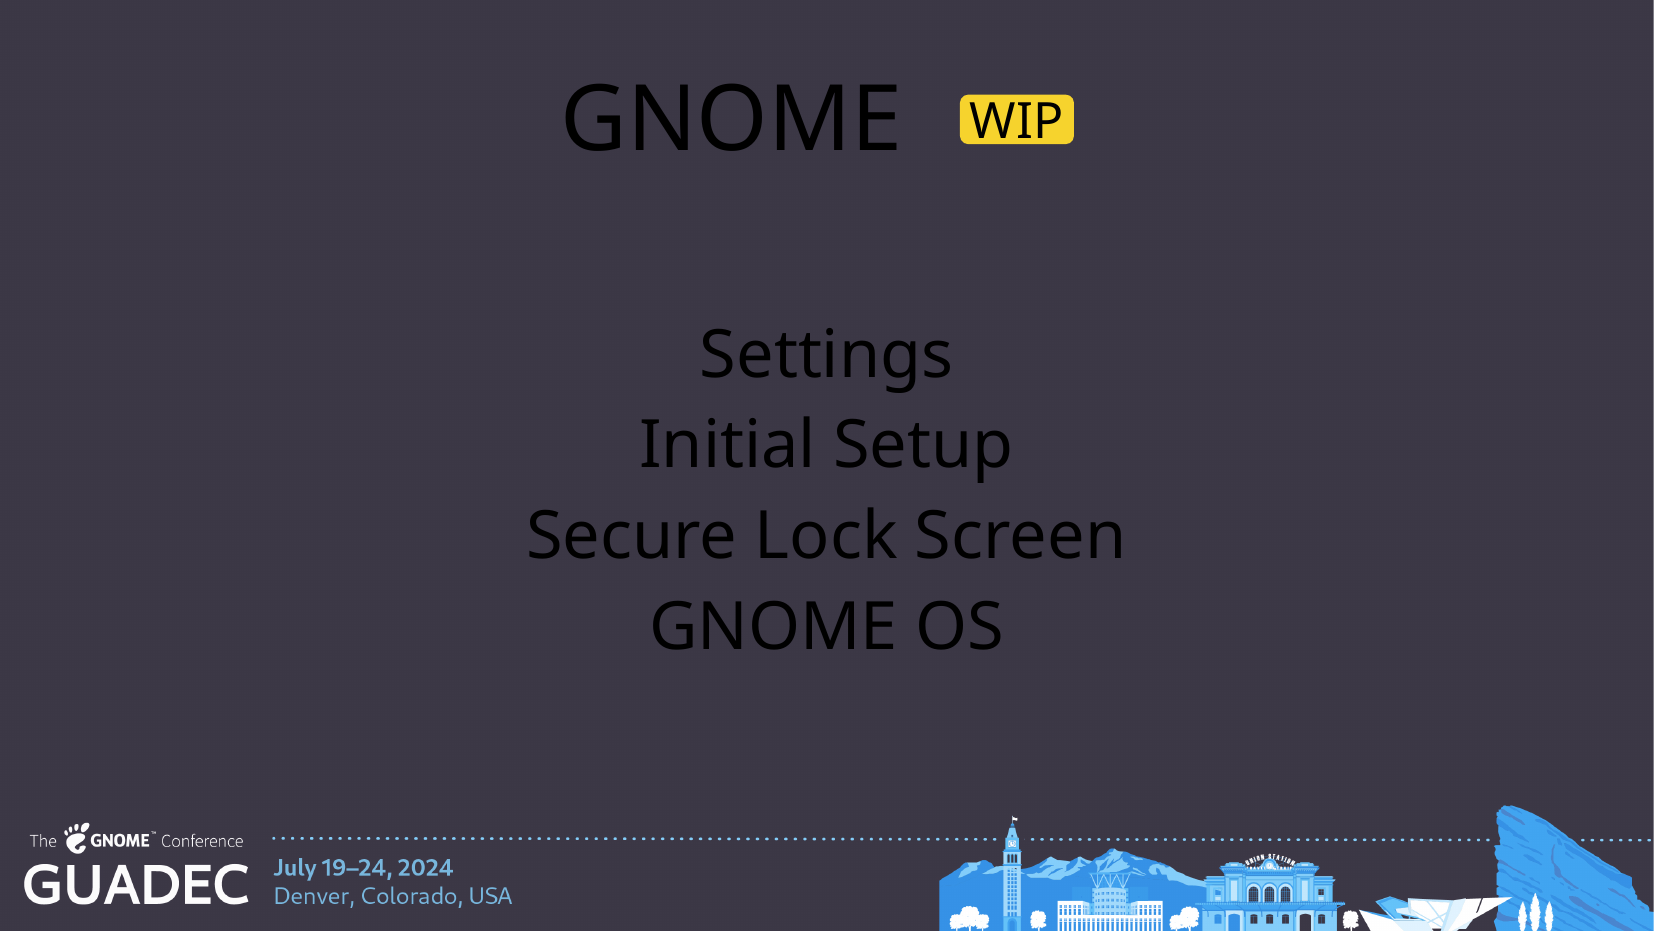

# GNOME
WIP
Settings
Initial Setup
Secure Lock Screen
GNOME OS